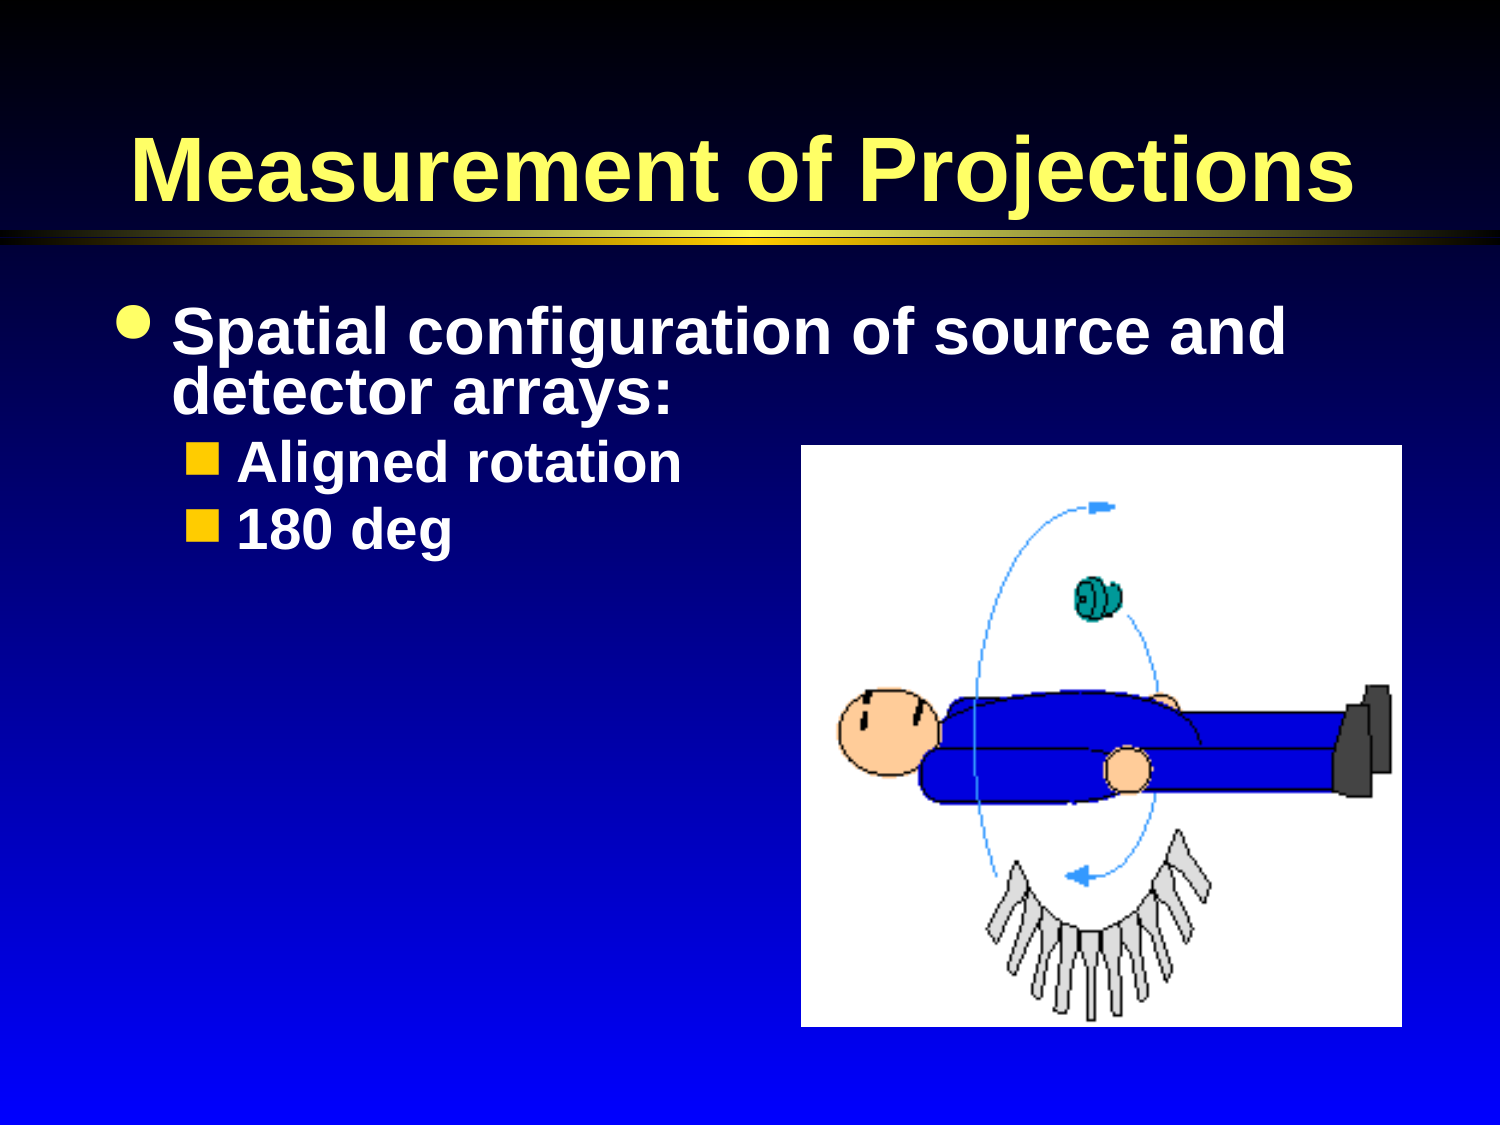

# Measurement of Projections
Spatial configuration of source and detector arrays:
Aligned rotation
180 deg